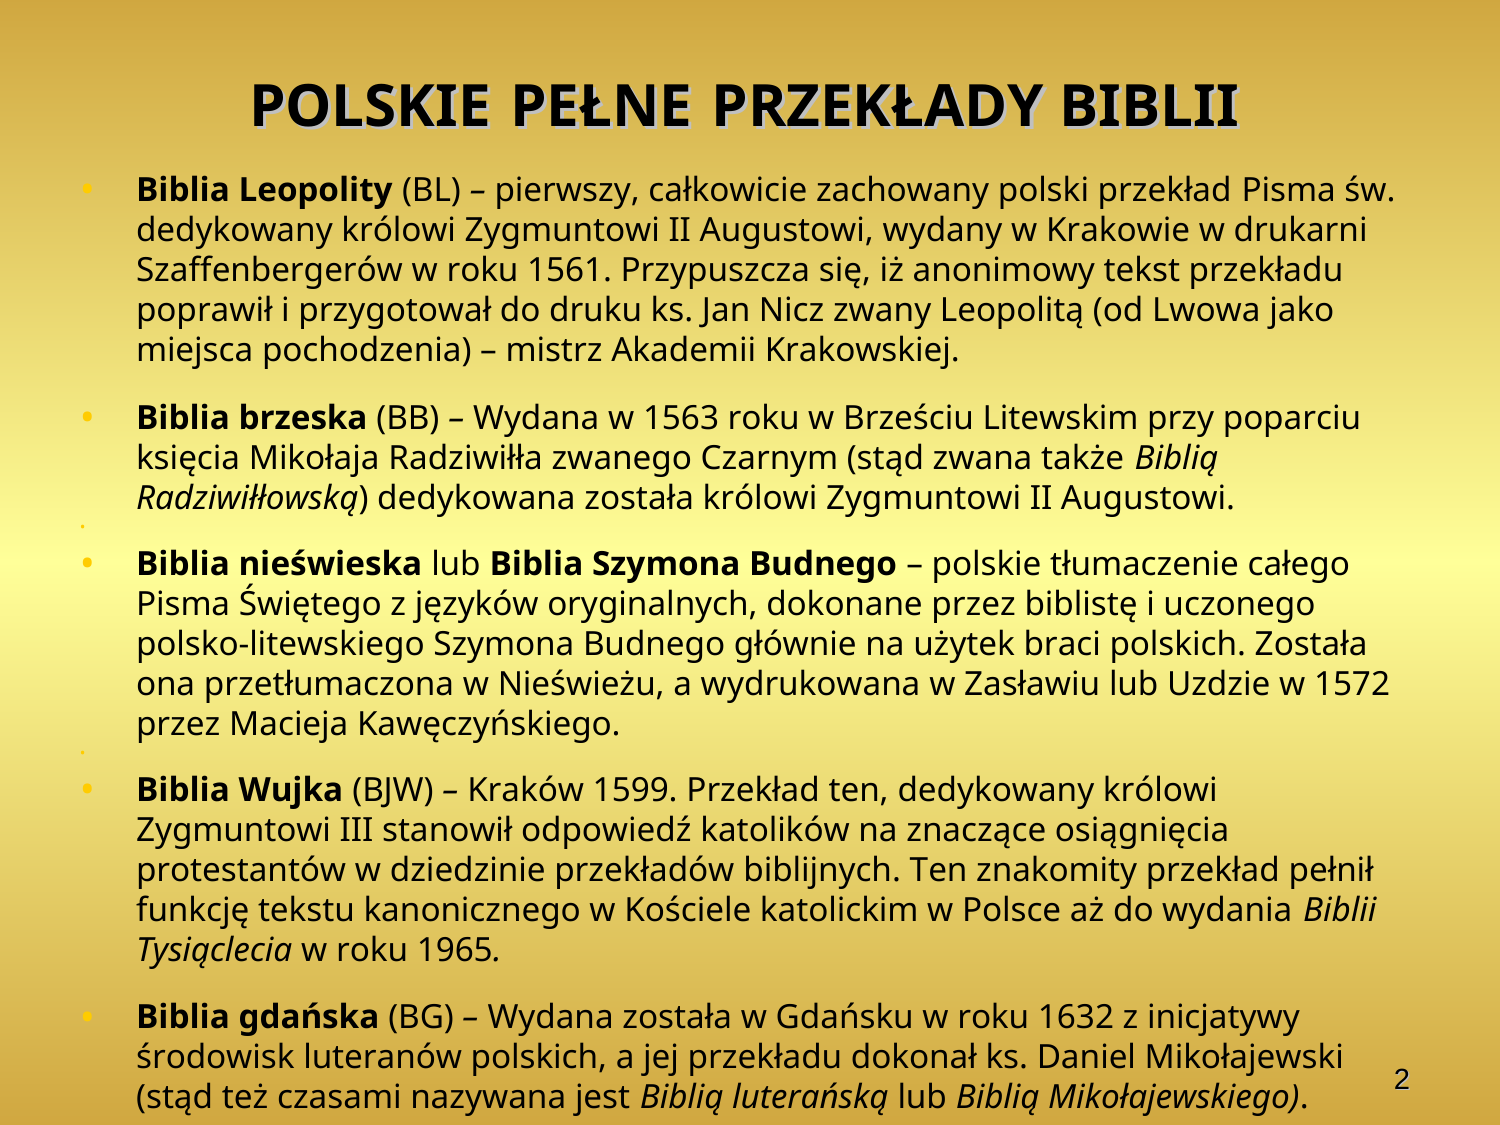

# POLSKIE PEŁNE PRZEKŁADY BIBLII
Biblia Leopolity (BL) – pierwszy, całkowicie zachowany polski przekład Pisma św. dedykowany królowi Zygmuntowi II Augustowi, wydany w Krakowie w drukarni Szaffenbergerów w roku 1561. Przypuszcza się, iż anonimowy tekst przekładu poprawił i przygotował do druku ks. Jan Nicz zwany Leopolitą (od Lwowa jako miejsca pochodzenia) – mistrz Akademii Krakowskiej.
Biblia brzeska (BB) – Wydana w 1563 roku w Brześciu Litewskim przy poparciu księcia Mikołaja Radziwiłła zwanego Czarnym (stąd zwana także Biblią Radziwiłłowską) dedykowana została królowi Zygmuntowi II Augustowi.
Biblia nieświeska lub Biblia Szymona Budnego – polskie tłumaczenie całego Pisma Świętego z języków oryginalnych, dokonane przez biblistę i uczonego polsko-litewskiego Szymona Budnego głównie na użytek braci polskich. Została ona przetłumaczona w Nieświeżu, a wydrukowana w Zasławiu lub Uzdzie w 1572 przez Macieja Kawęczyńskiego.
Biblia Wujka (BJW) – Kraków 1599. Przekład ten, dedykowany królowi Zygmuntowi III stanowił odpowiedź katolików na znaczące osiągnięcia protestantów w dziedzinie przekładów biblijnych. Ten znakomity przekład pełnił funkcję tekstu kanonicznego w Kościele katolickim w Polsce aż do wydania Biblii Tysiąclecia w roku 1965.
Biblia gdańska (BG) – Wydana została w Gdańsku w roku 1632 z inicjatywy środowisk luteranów polskich, a jej przekładu dokonał ks. Daniel Mikołajewski (stąd też czasami nazywana jest Biblią luterańską lub Biblią Mikołajewskiego).